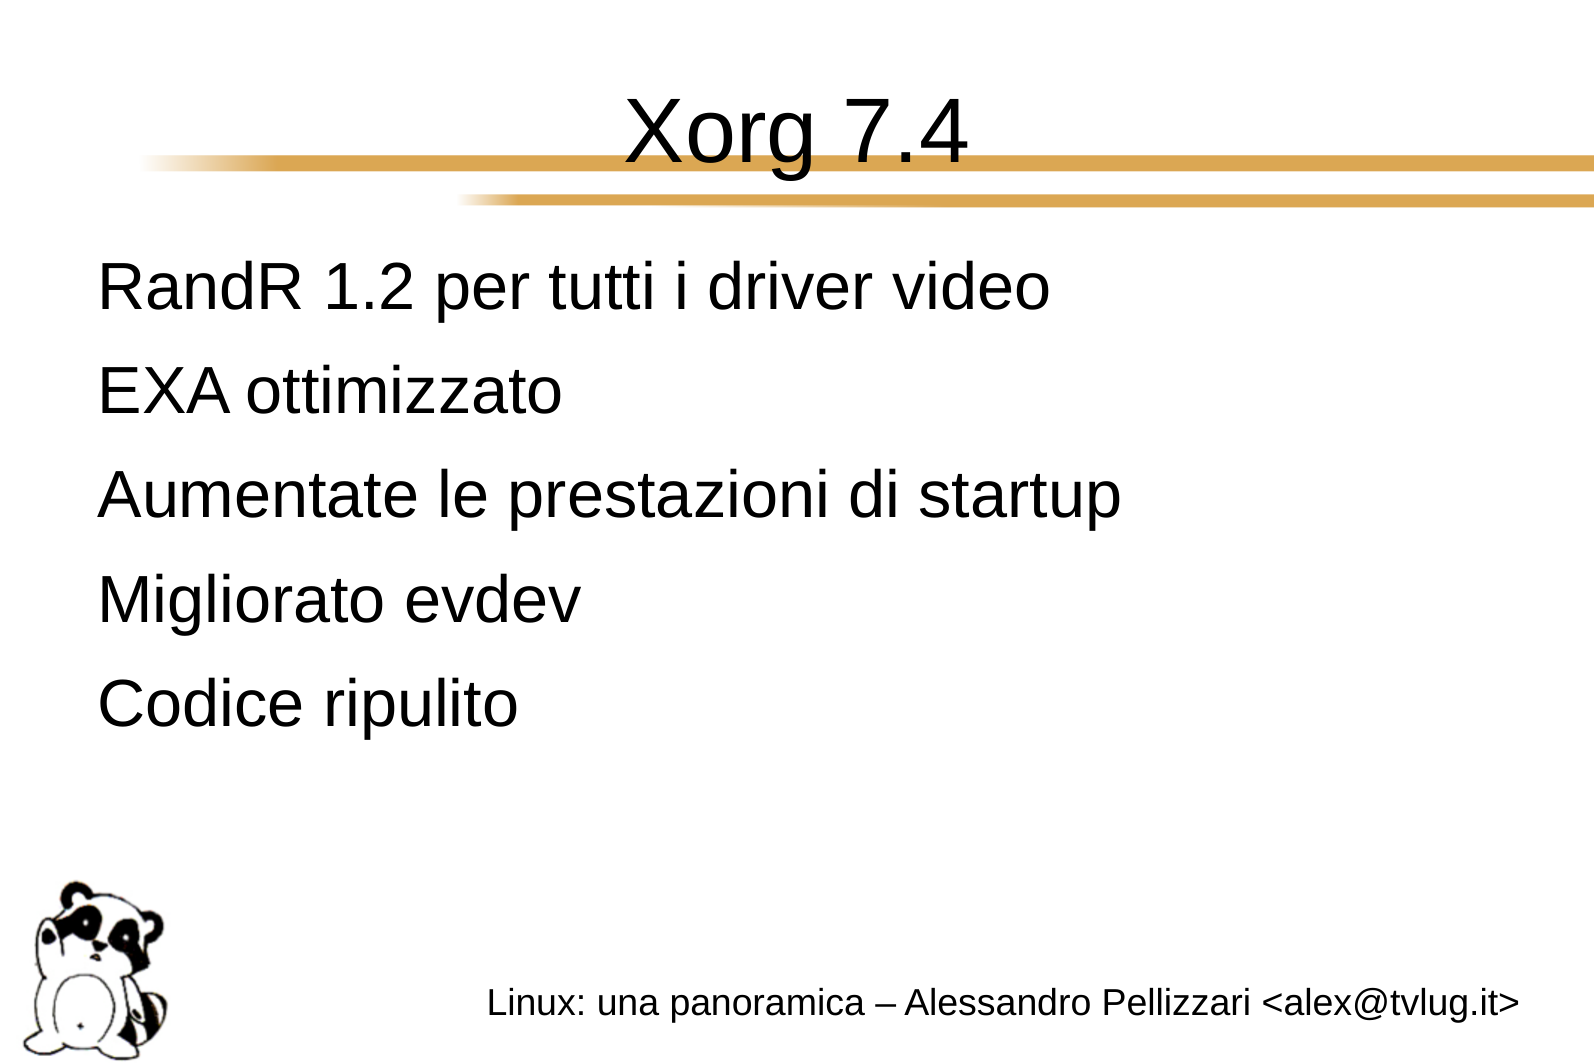

# Xorg 7.4
RandR 1.2 per tutti i driver video
EXA ottimizzato
Aumentate le prestazioni di startup
Migliorato evdev
Codice ripulito
Linux: una panoramica – Alessandro Pellizzari <alex@tvlug.it>